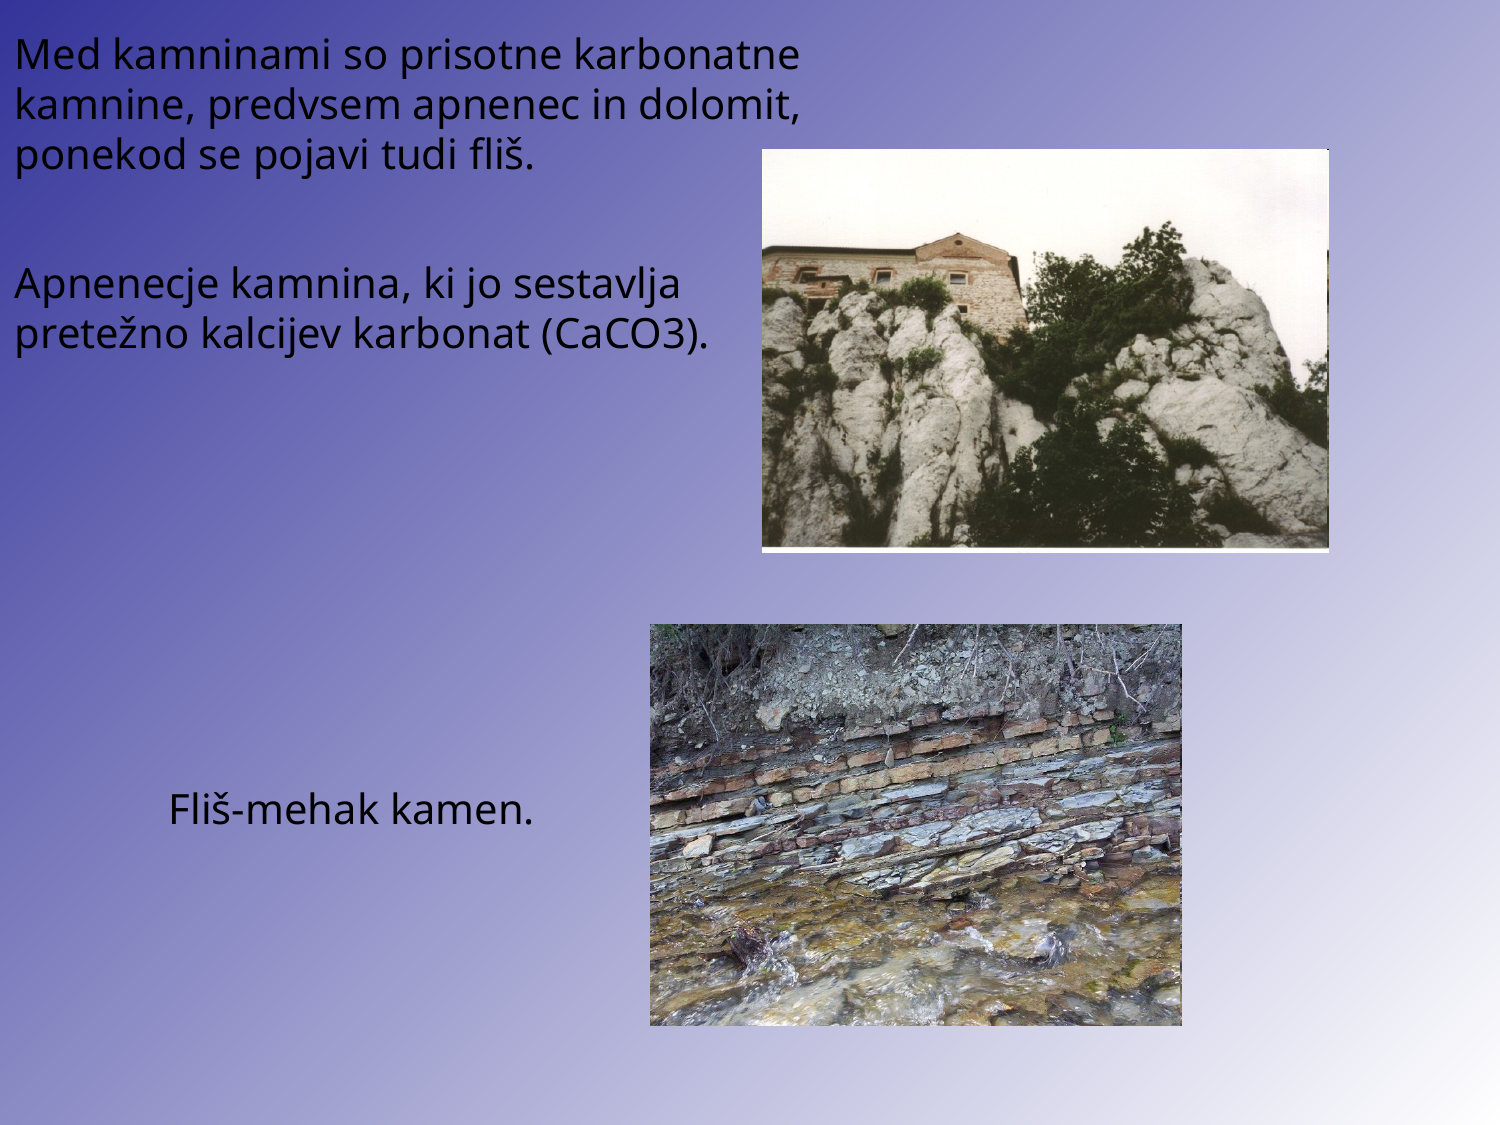

Med kamninami so prisotne karbonatne kamnine, predvsem apnenec in dolomit, ponekod se pojavi tudi fliš.
Apnenecje kamnina, ki jo sestavlja pretežno kalcijev karbonat (CaCO3).
Fliš-mehak kamen.